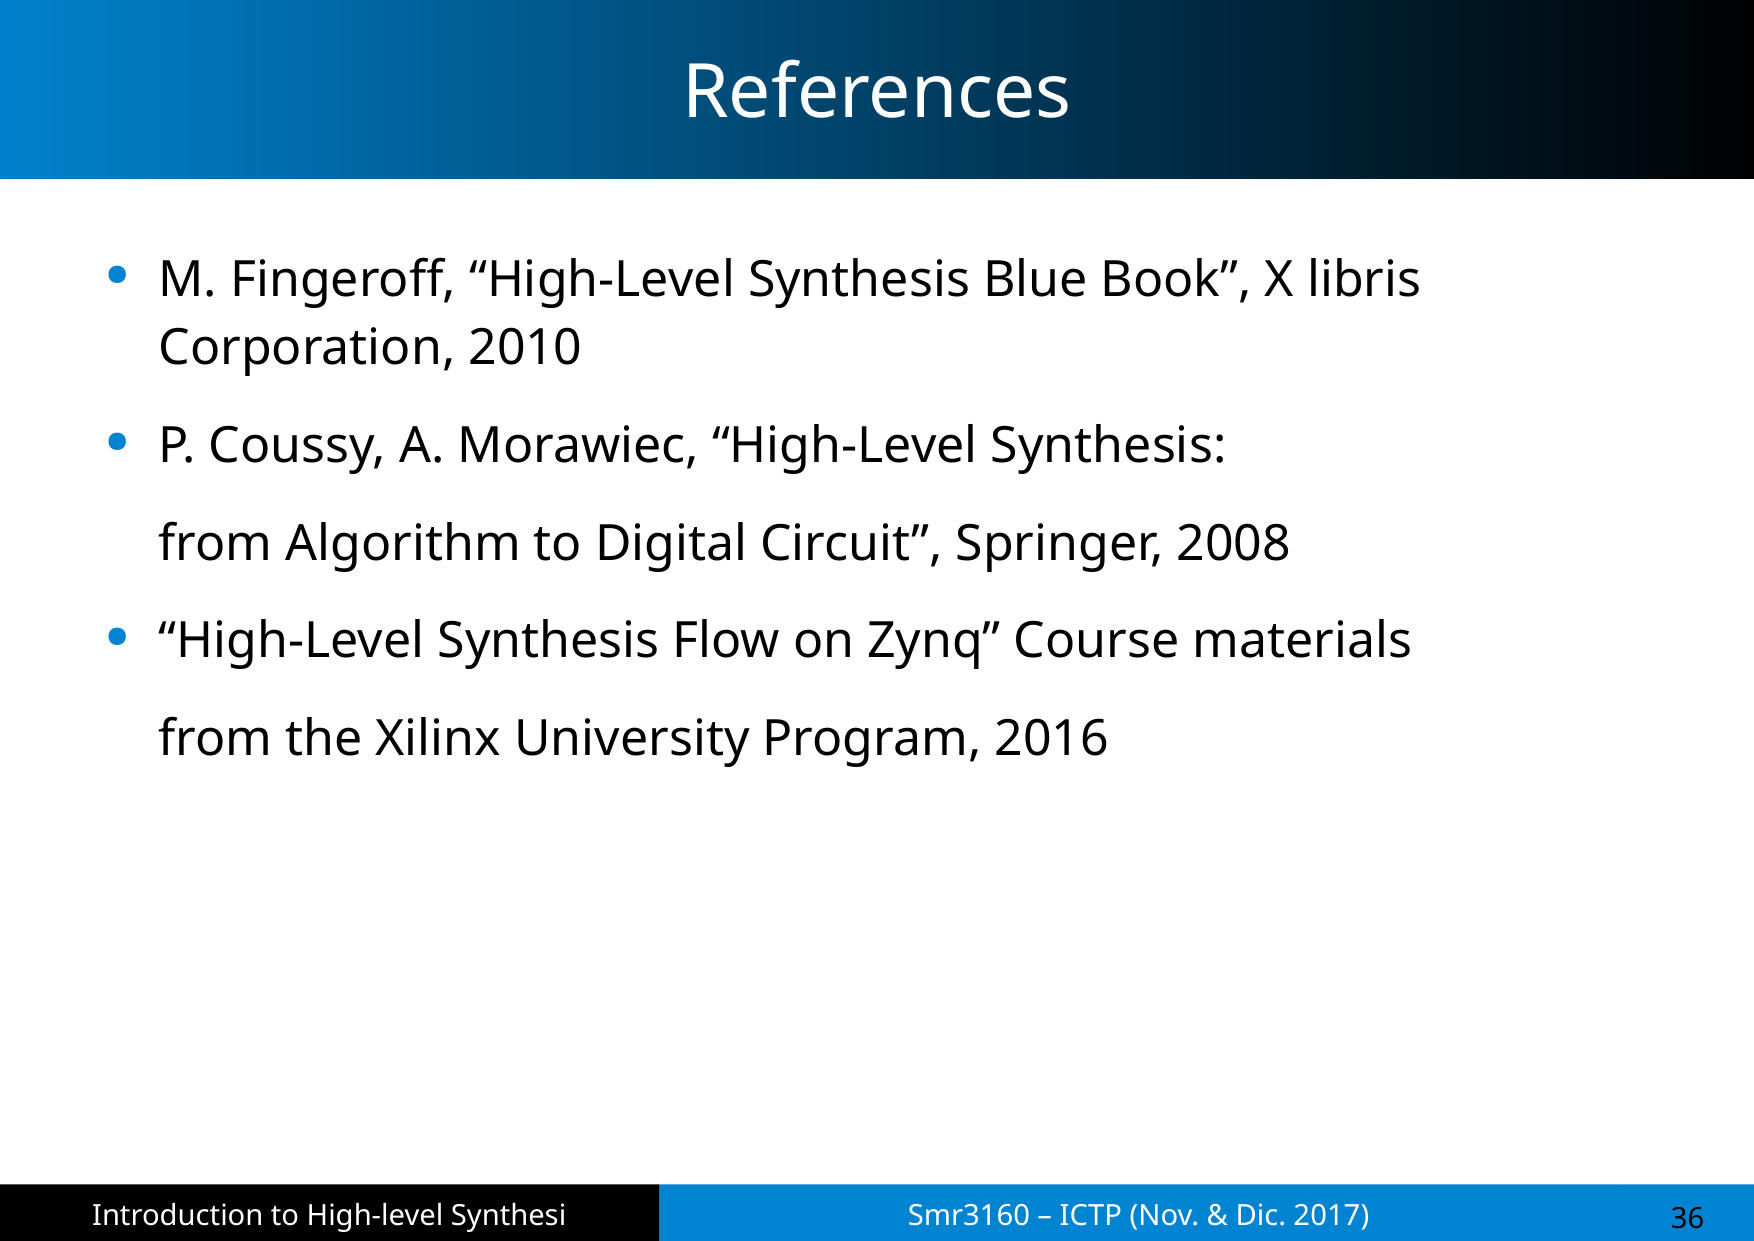

# References
M. Fingeroff, “High-Level Synthesis Blue Book”, X libris Corporation, 2010
P. Coussy, A. Morawiec, “High-Level Synthesis:
from Algorithm to Digital Circuit”, Springer, 2008
“High-Level Synthesis Flow on Zynq” Course materials
from the Xilinx University Program, 2016
36